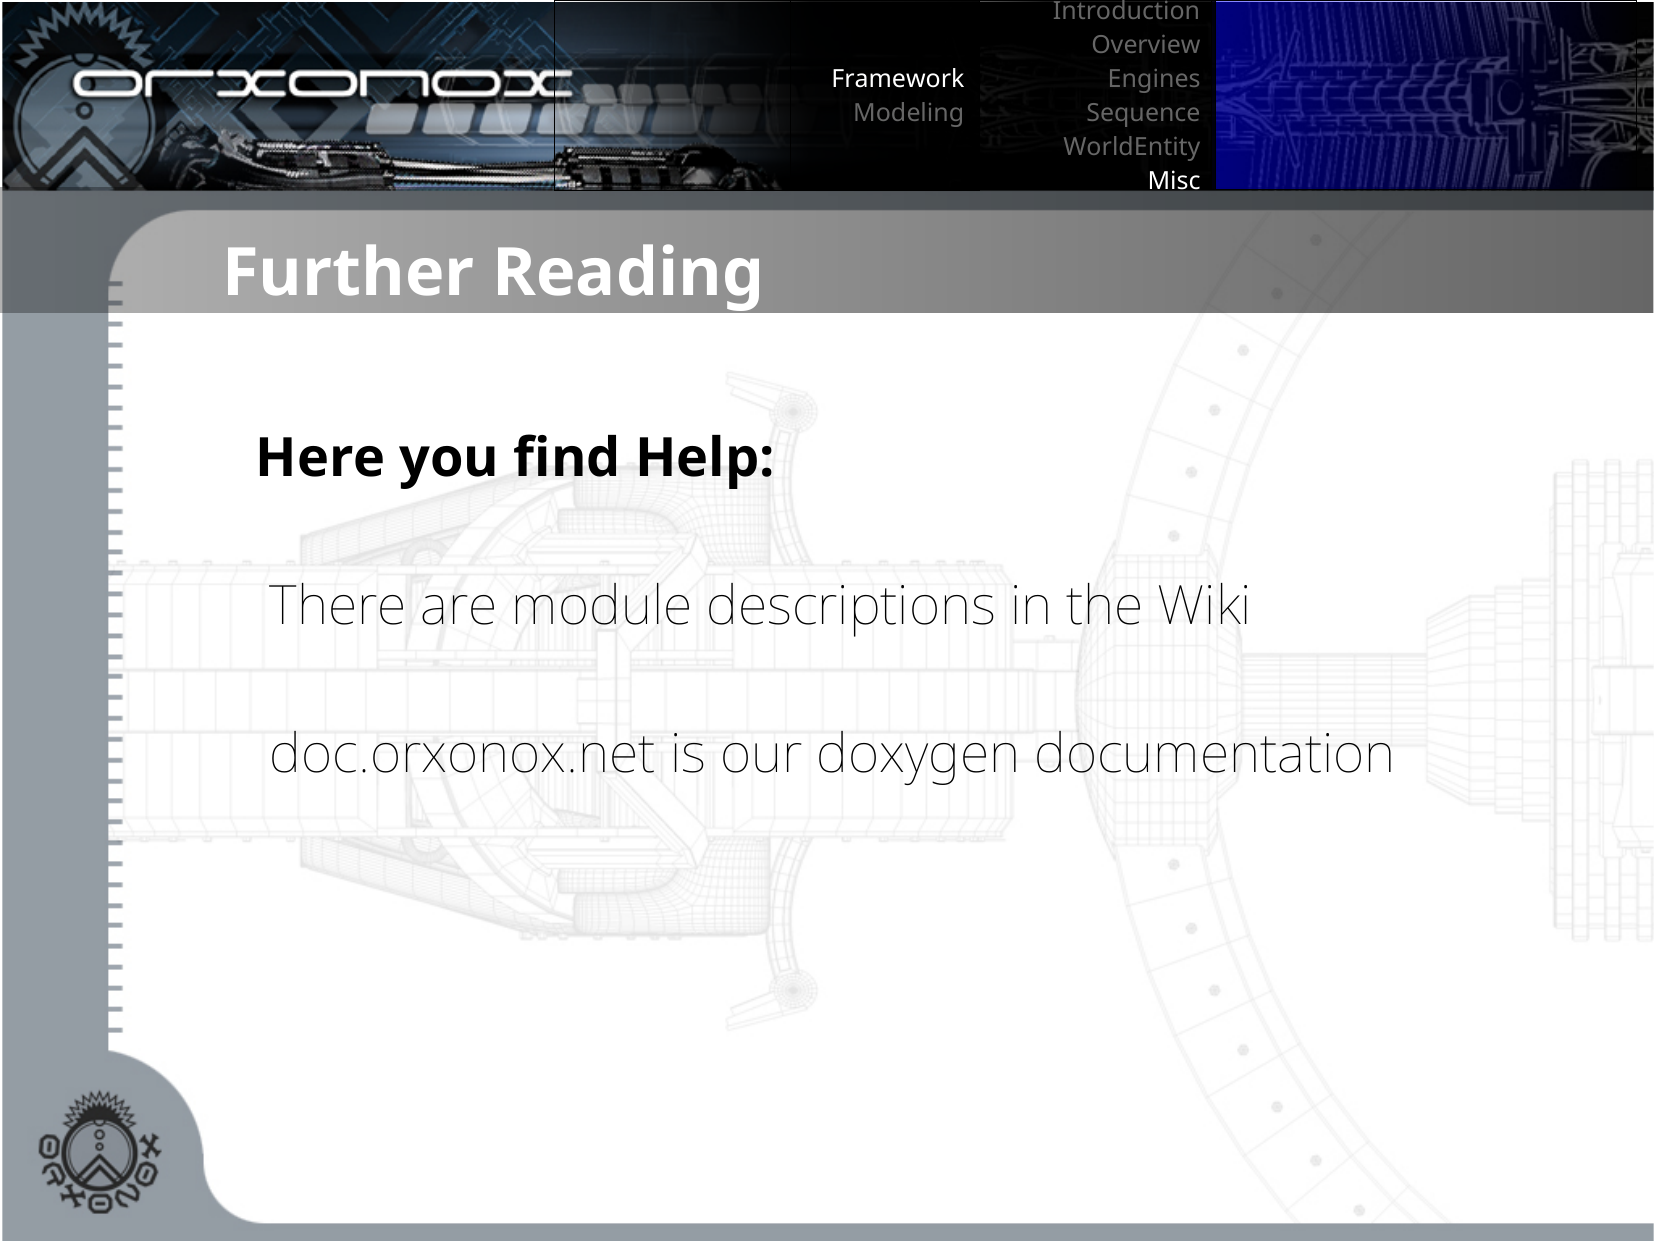

Introduction
Overview
Engines
Sequence
WorldEntity
Misc
Framework
Modeling
Further Reading
Here you find Help:
 There are module descriptions in the Wiki
 doc.orxonox.net is our doxygen documentation